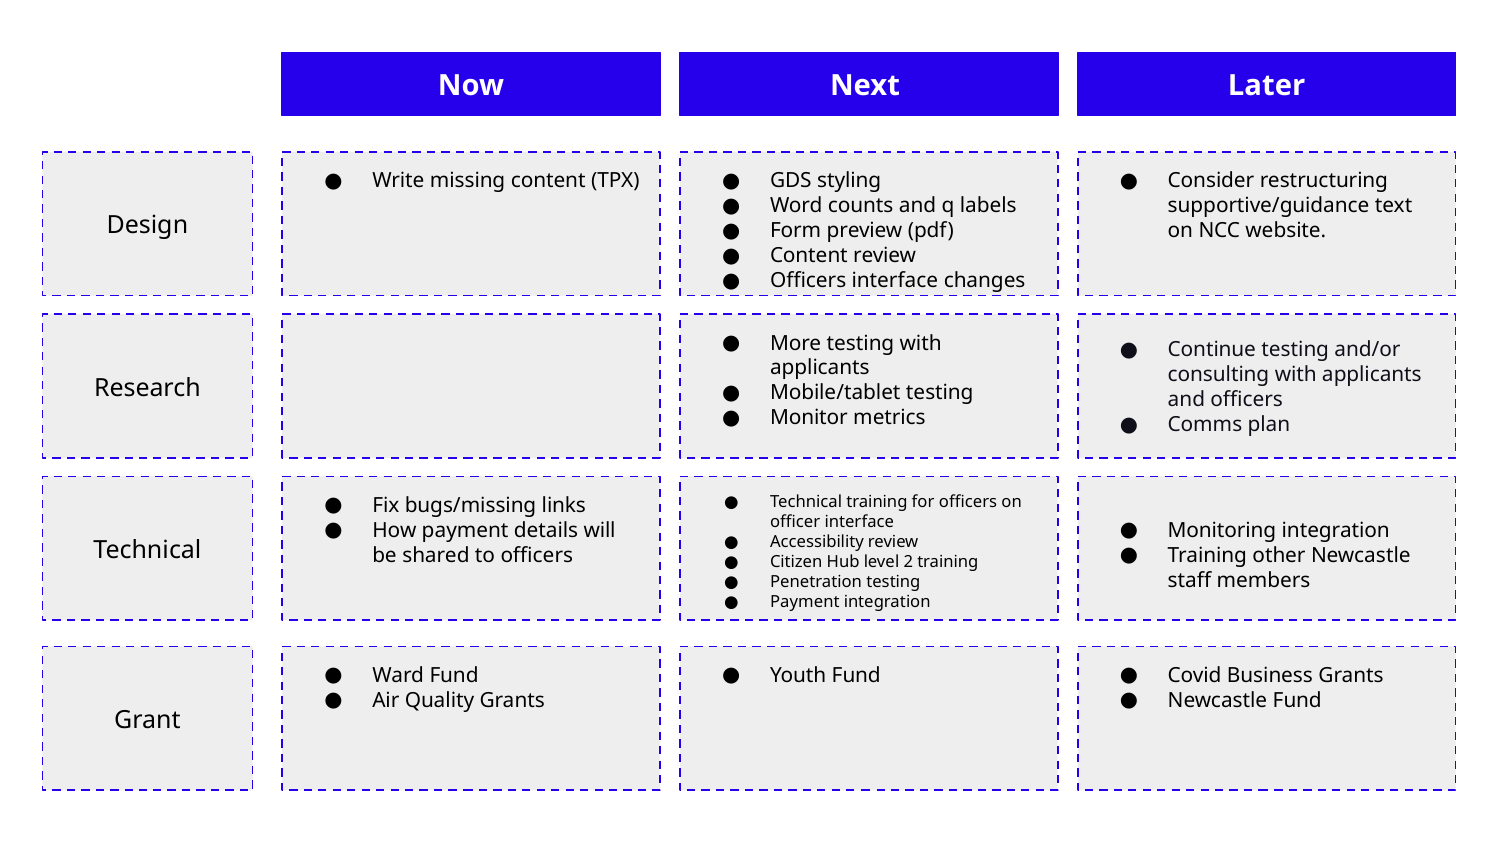

Now
Next
Later
Design
Write missing content (TPX)
GDS styling
Word counts and q labels
Form preview (pdf)
Content review
Officers interface changes
Consider restructuring supportive/guidance text on NCC website.
Research
More testing with applicants
Mobile/tablet testing
Monitor metrics
Continue testing and/or consulting with applicants and officers
Comms plan
Technical
Fix bugs/missing links
How payment details will be shared to officers
Technical training for officers on officer interface
Accessibility review
Citizen Hub level 2 training
Penetration testing
Payment integration
Monitoring integration
Training other Newcastle staff members
Grant
Ward Fund
Air Quality Grants
Youth Fund
Covid Business Grants
Newcastle Fund